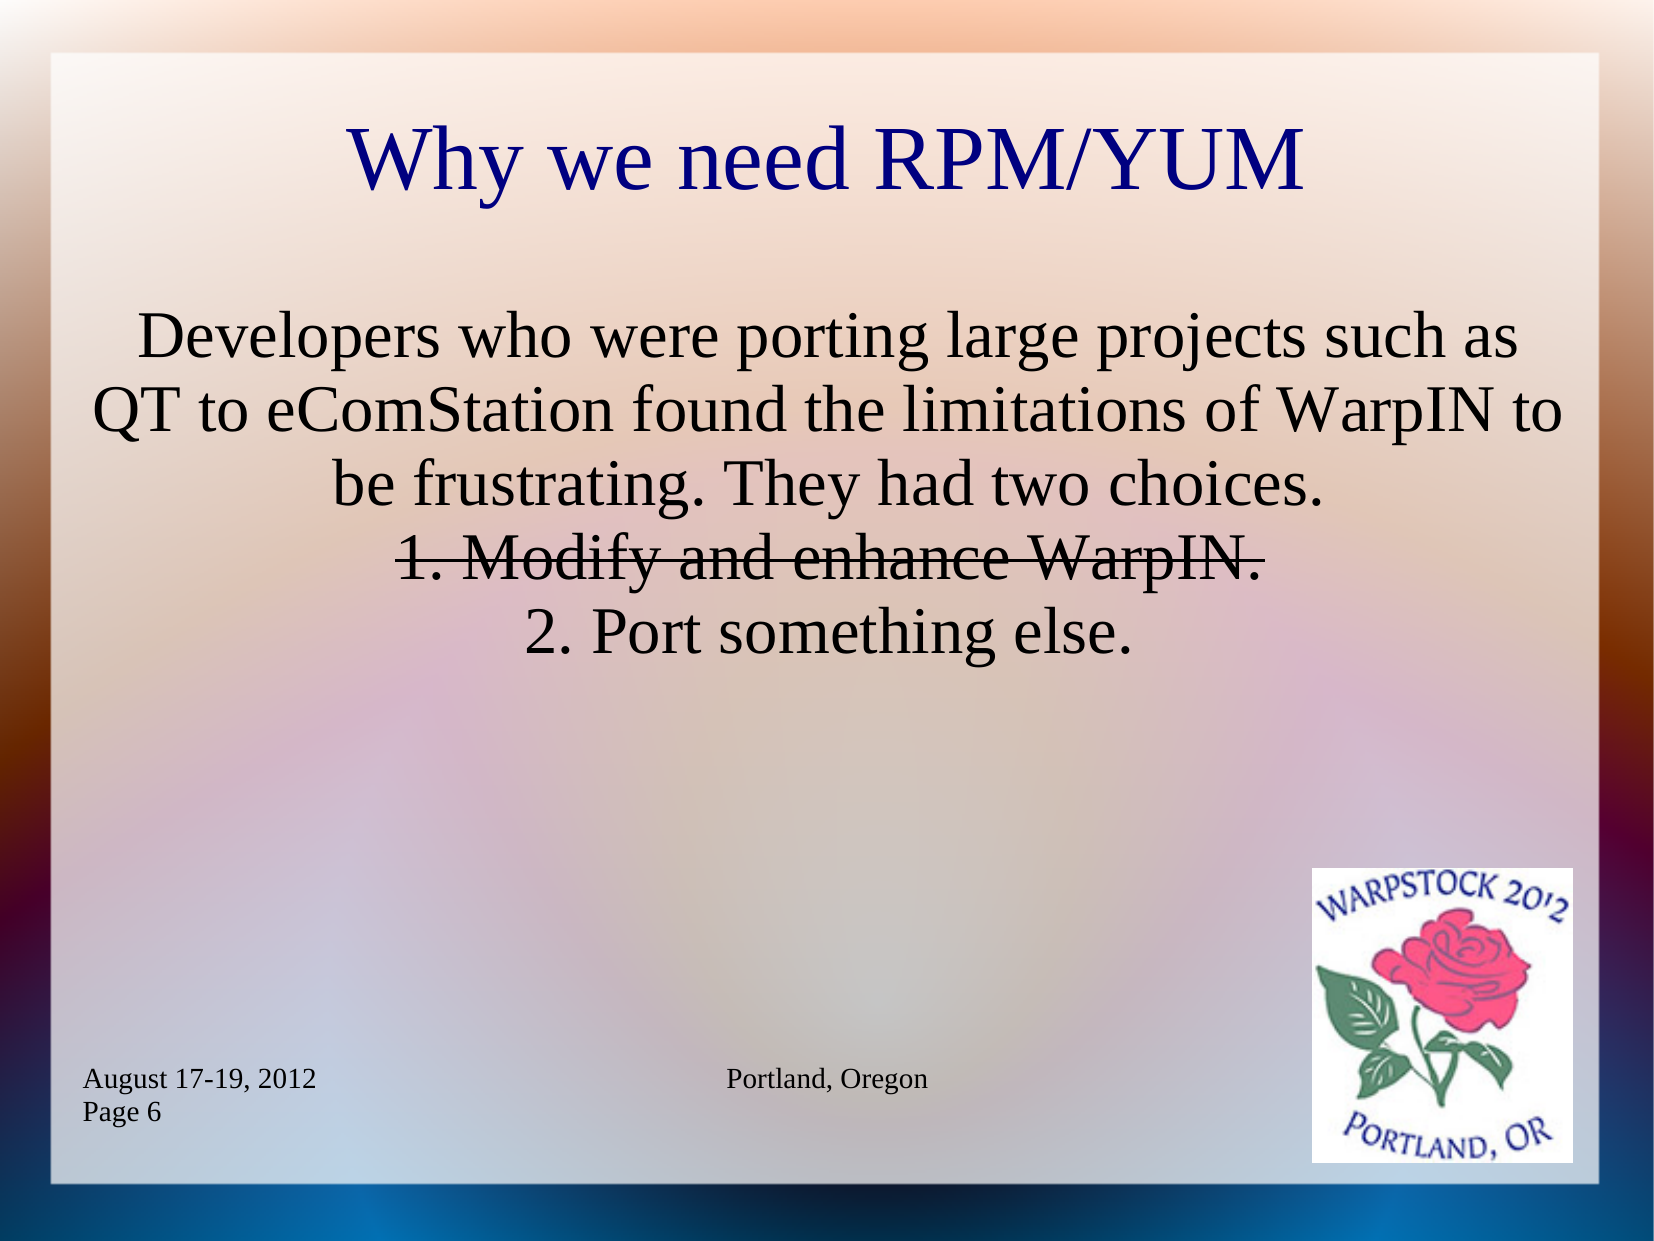

# Why we need RPM/YUM
Developers who were porting large projects such as QT to eComStation found the limitations of WarpIN to be frustrating. They had two choices.
1. Modify and enhance WarpIN.
2. Port something else.
August 17-19, 2012
Portland, Oregon